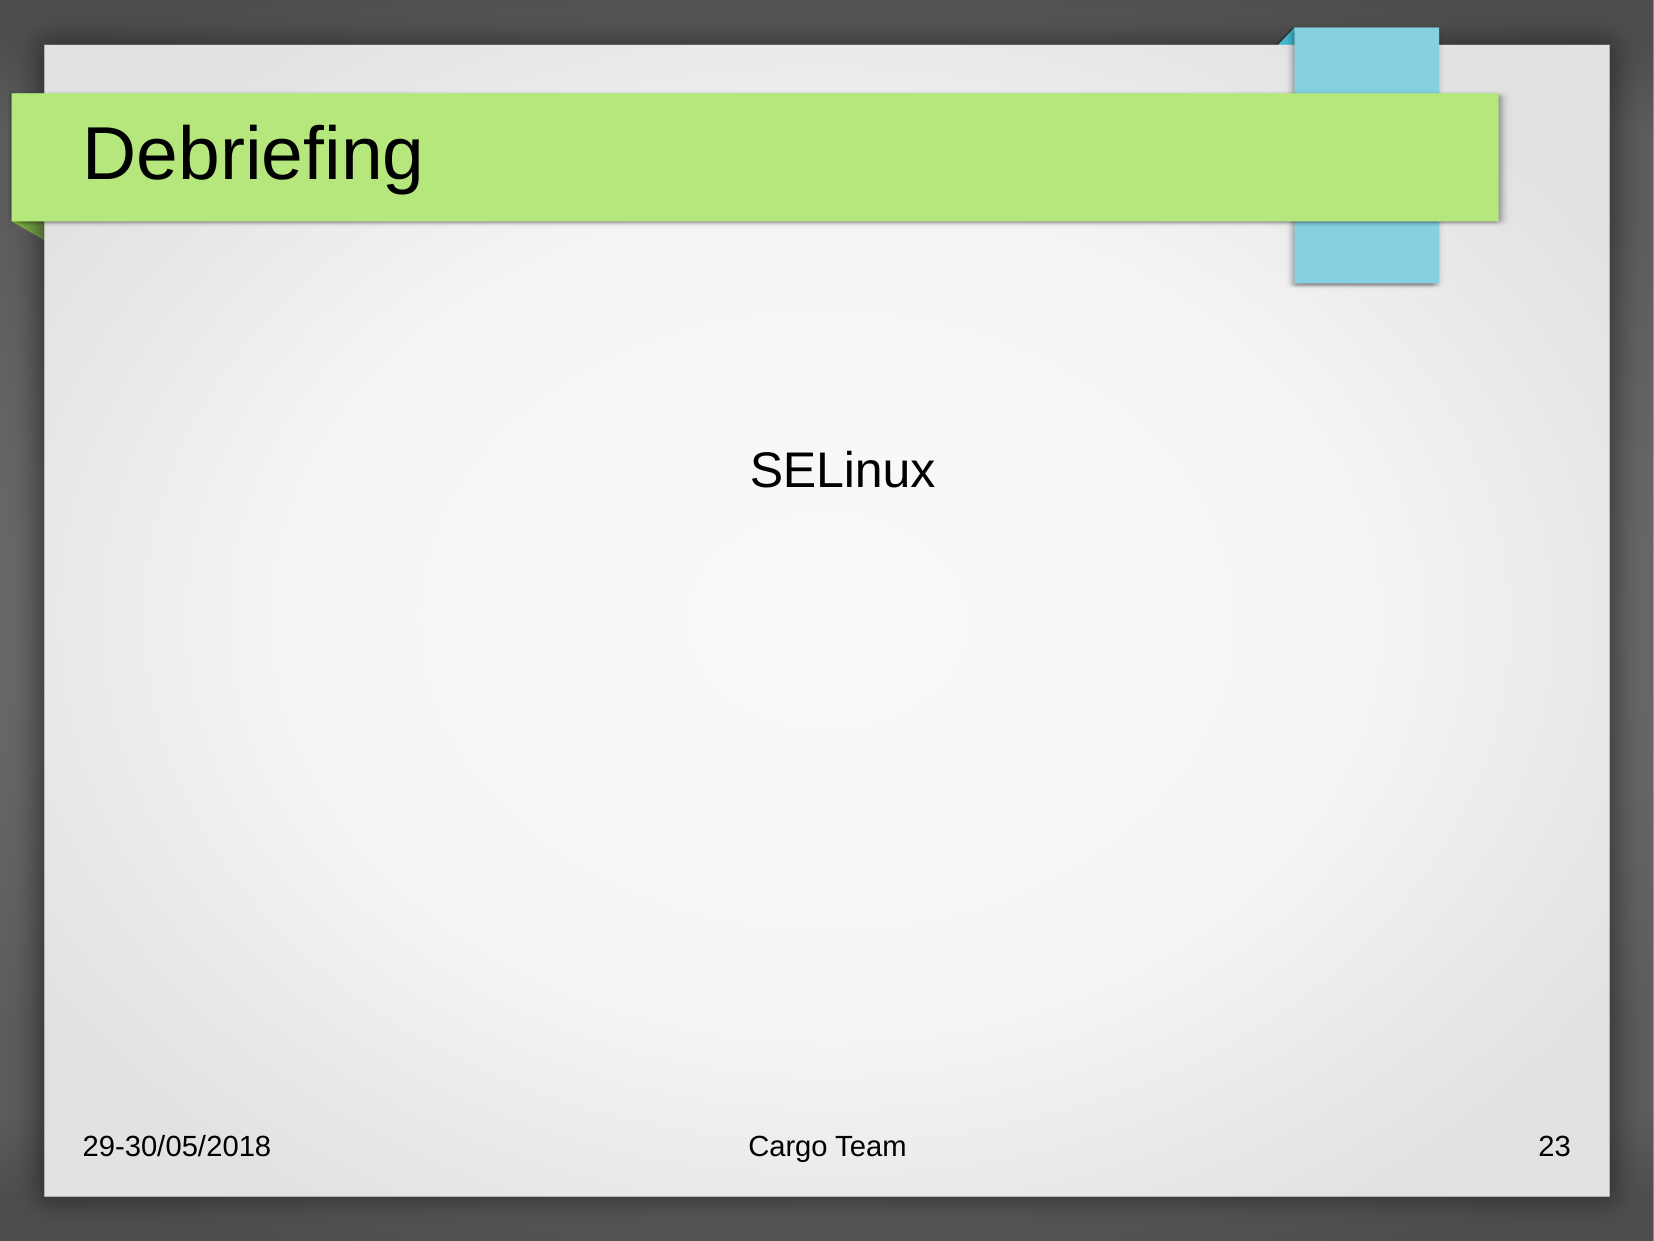

# Debriefing
SELinux
29-30/05/2018
Cargo Team
23